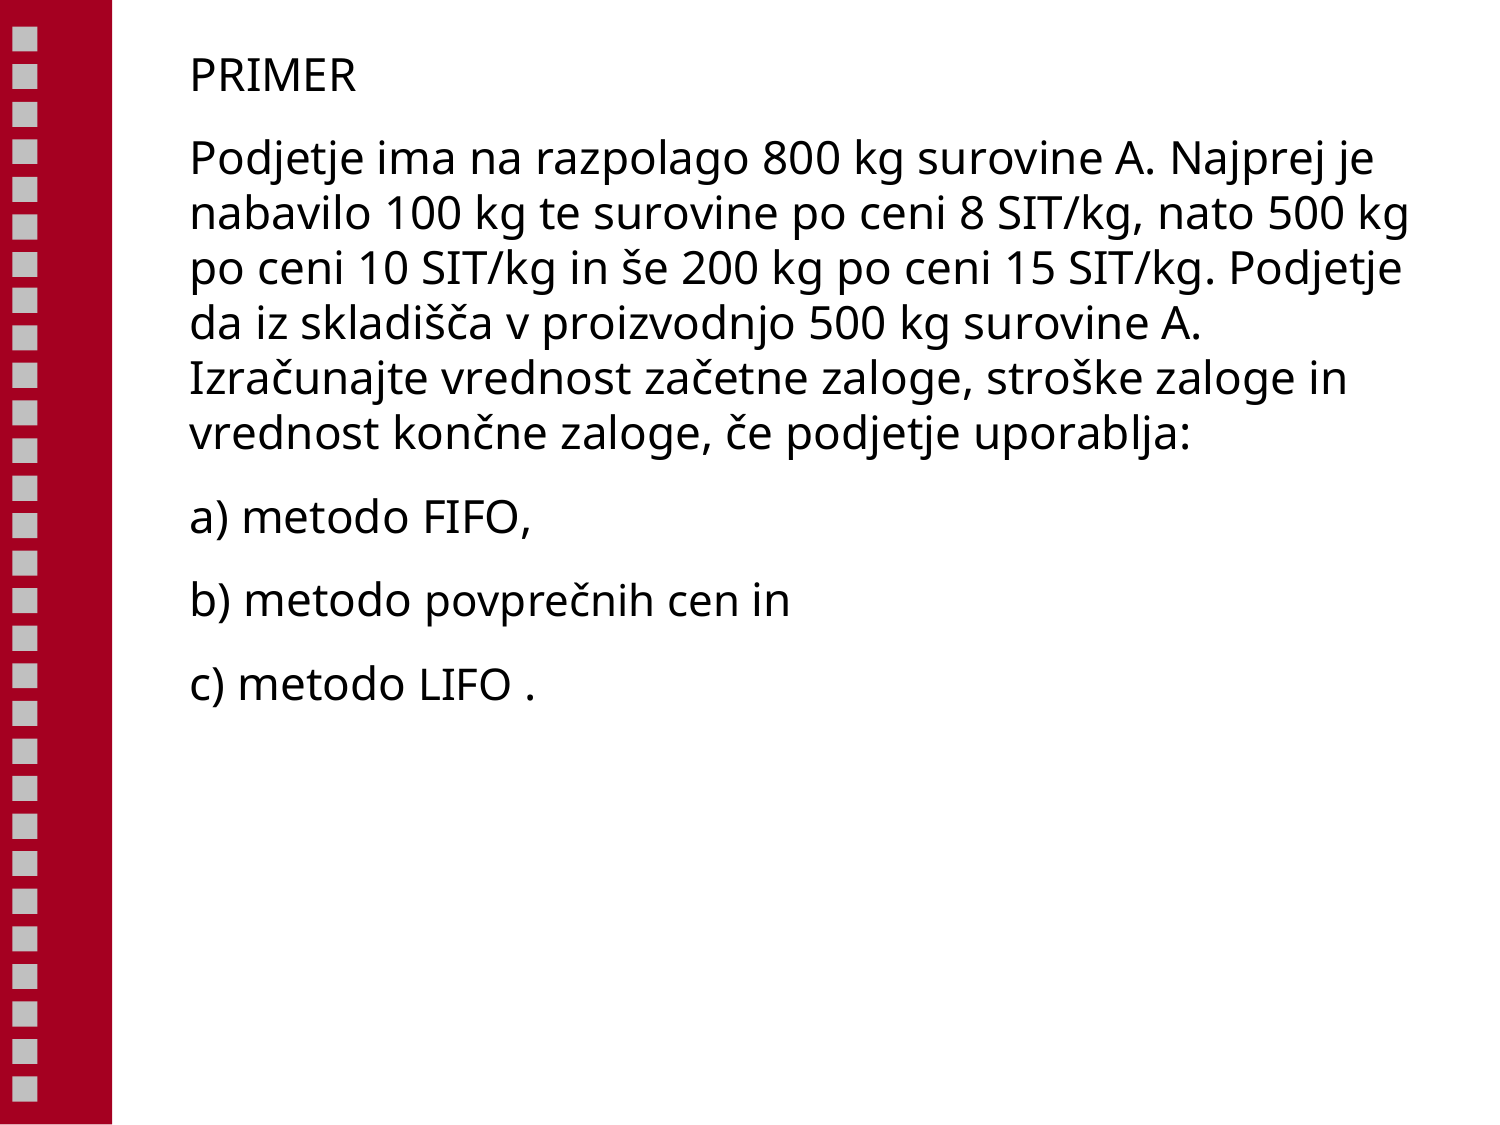

PRIMER
Podjetje ima na razpolago 800 kg surovine A. Najprej je nabavilo 100 kg te surovine po ceni 8 SIT/kg, nato 500 kg po ceni 10 SIT/kg in še 200 kg po ceni 15 SIT/kg. Podjetje da iz skladišča v proizvodnjo 500 kg surovine A. Izračunajte vrednost začetne zaloge, stroške zaloge in vrednost končne zaloge, če podjetje uporablja:
 metodo FIFO,
 metodo povprečnih cen in
 metodo LIFO .